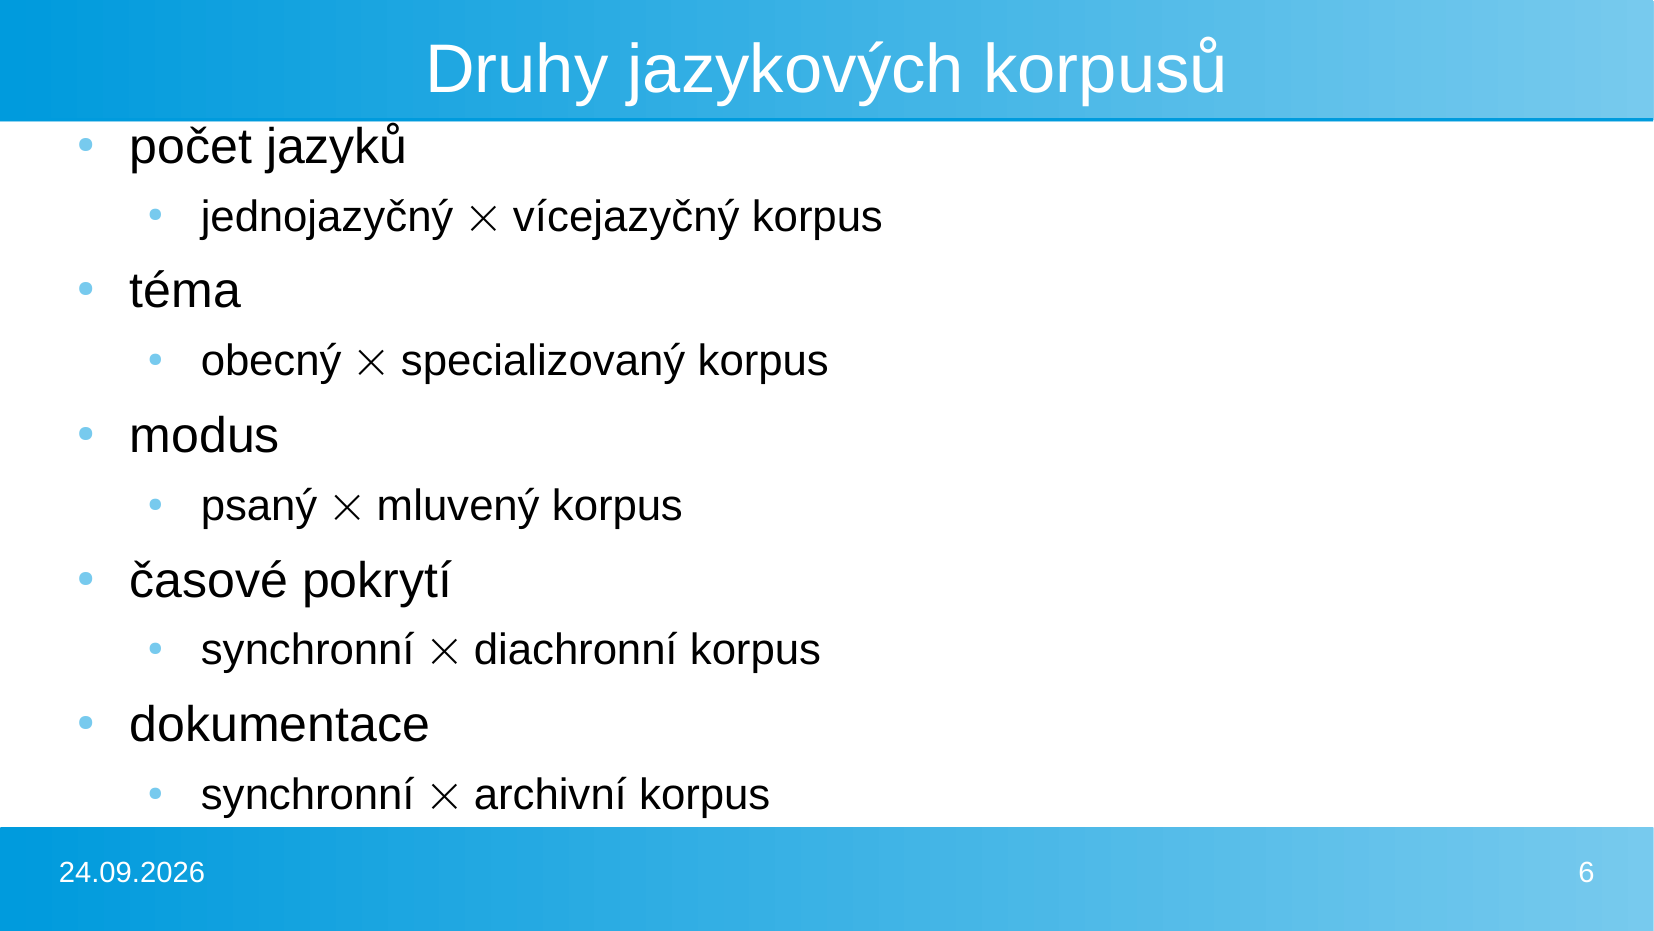

# Druhy jazykových korpusů
počet jazyků
jednojazyčný  vícejazyčný korpus
téma
obecný  specializovaný korpus
modus
psaný  mluvený korpus
časové pokrytí
synchronní  diachronní korpus
dokumentace
synchronní  archivní korpus
6